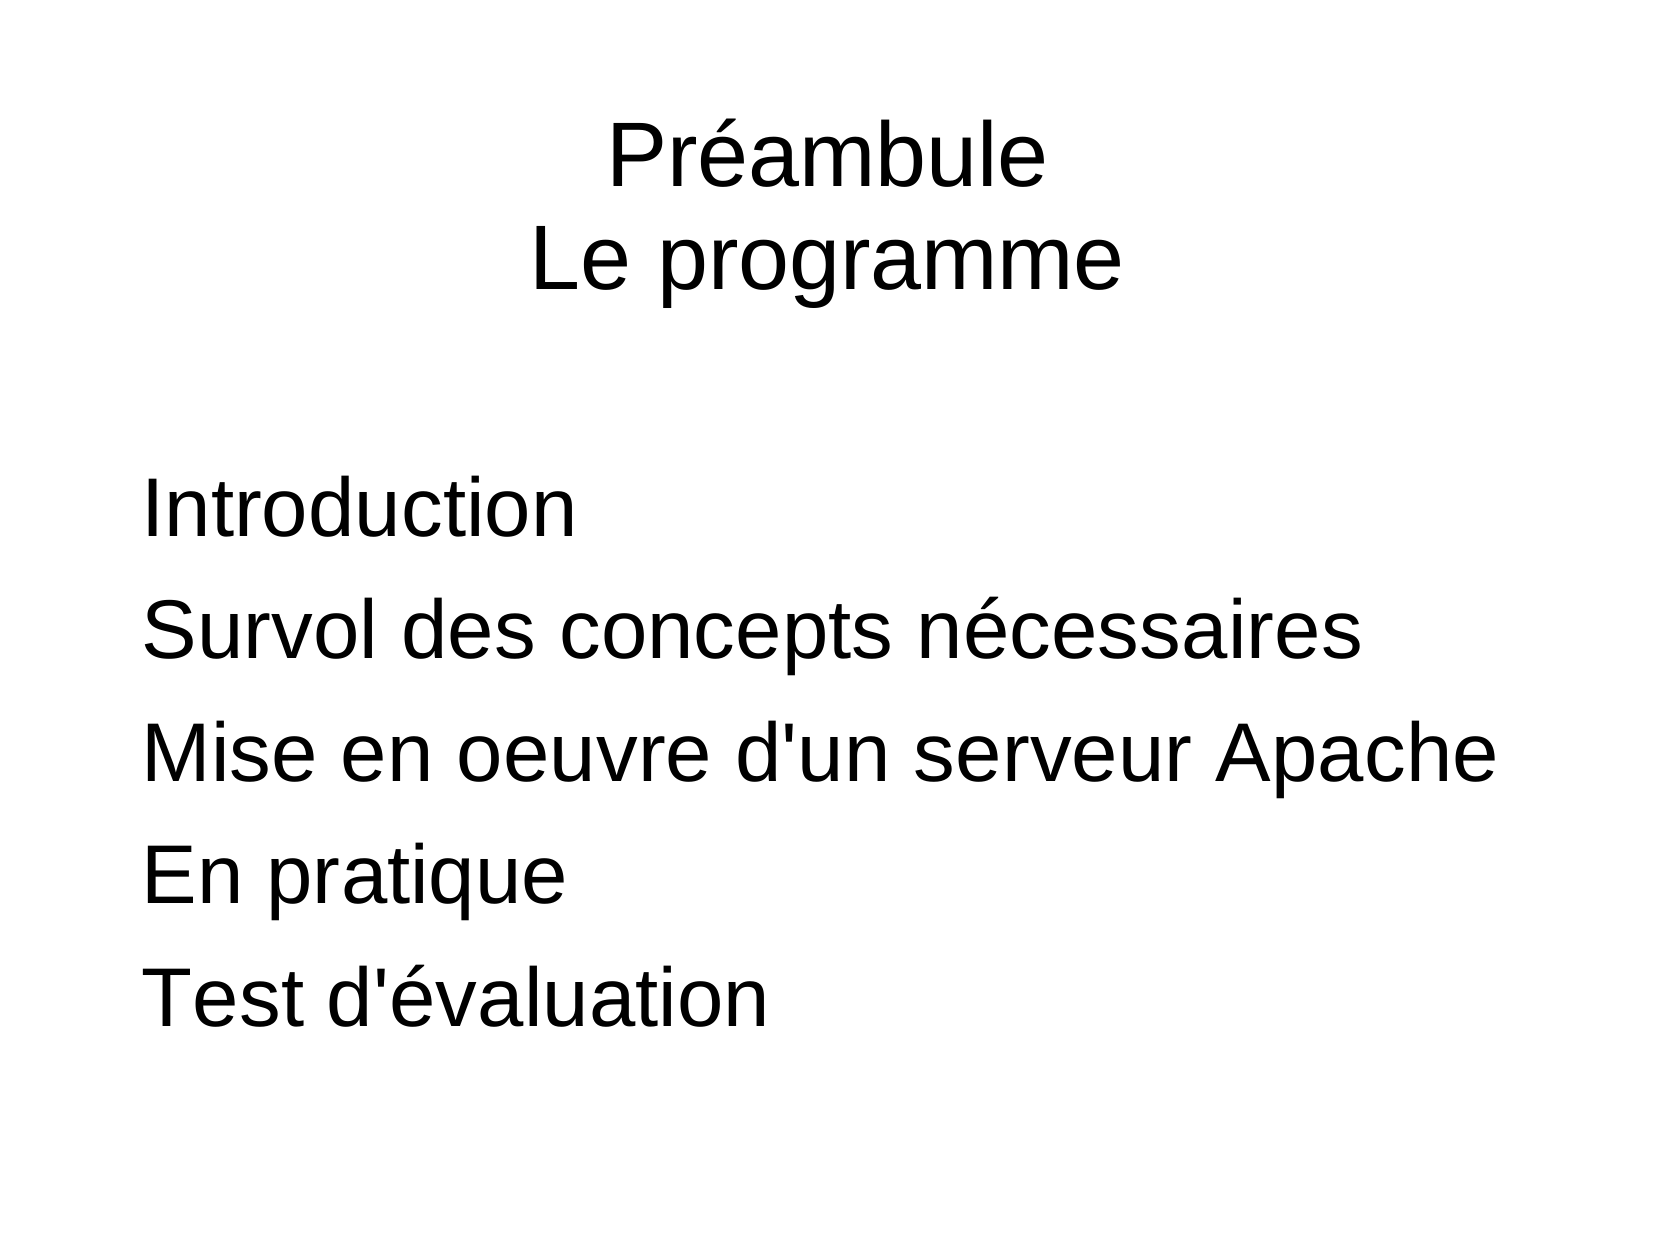

# Préambule Le programme
Introduction
Survol des concepts nécessaires
Mise en oeuvre d'un serveur Apache
En pratique
Test d'évaluation